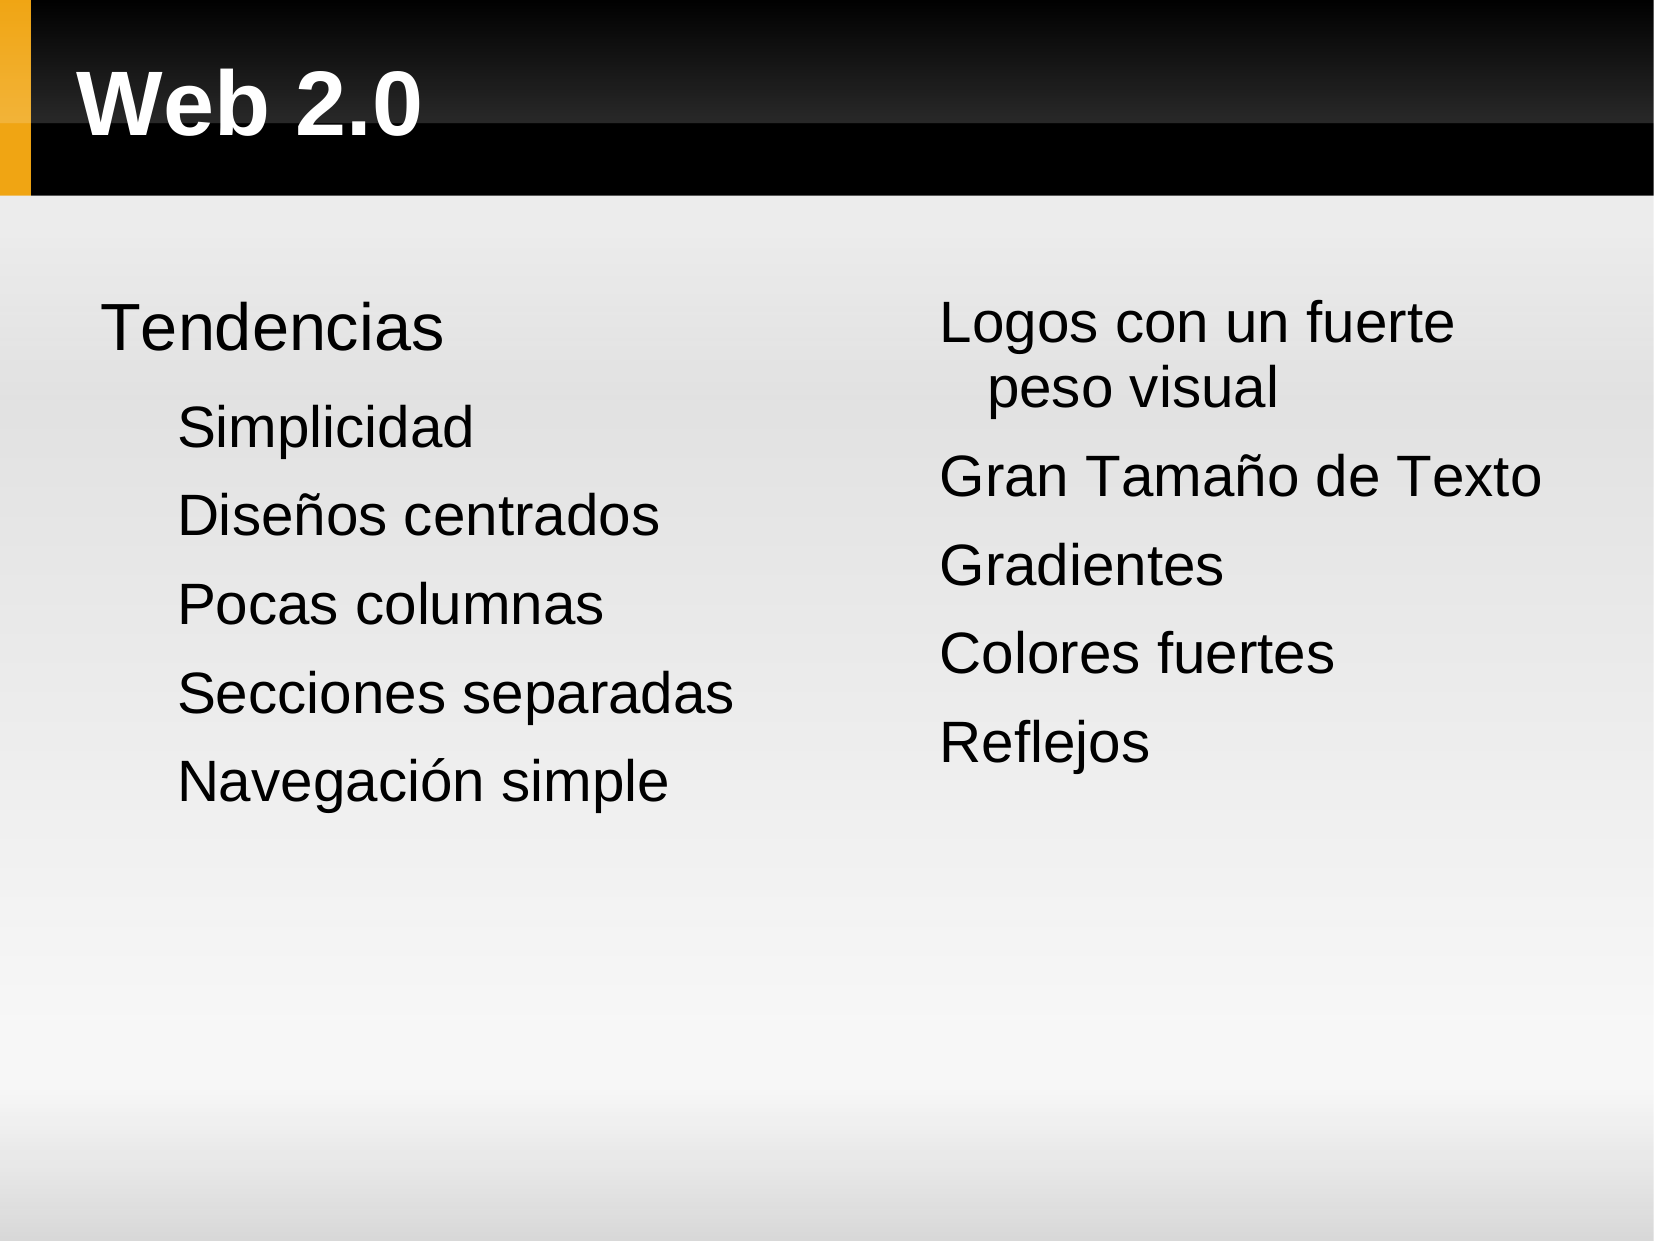

# Web 2.0
Tendencias
Simplicidad
Diseños centrados
Pocas columnas
Secciones separadas
Navegación simple
Logos con un fuerte peso visual
Gran Tamaño de Texto
Gradientes
Colores fuertes
Reflejos